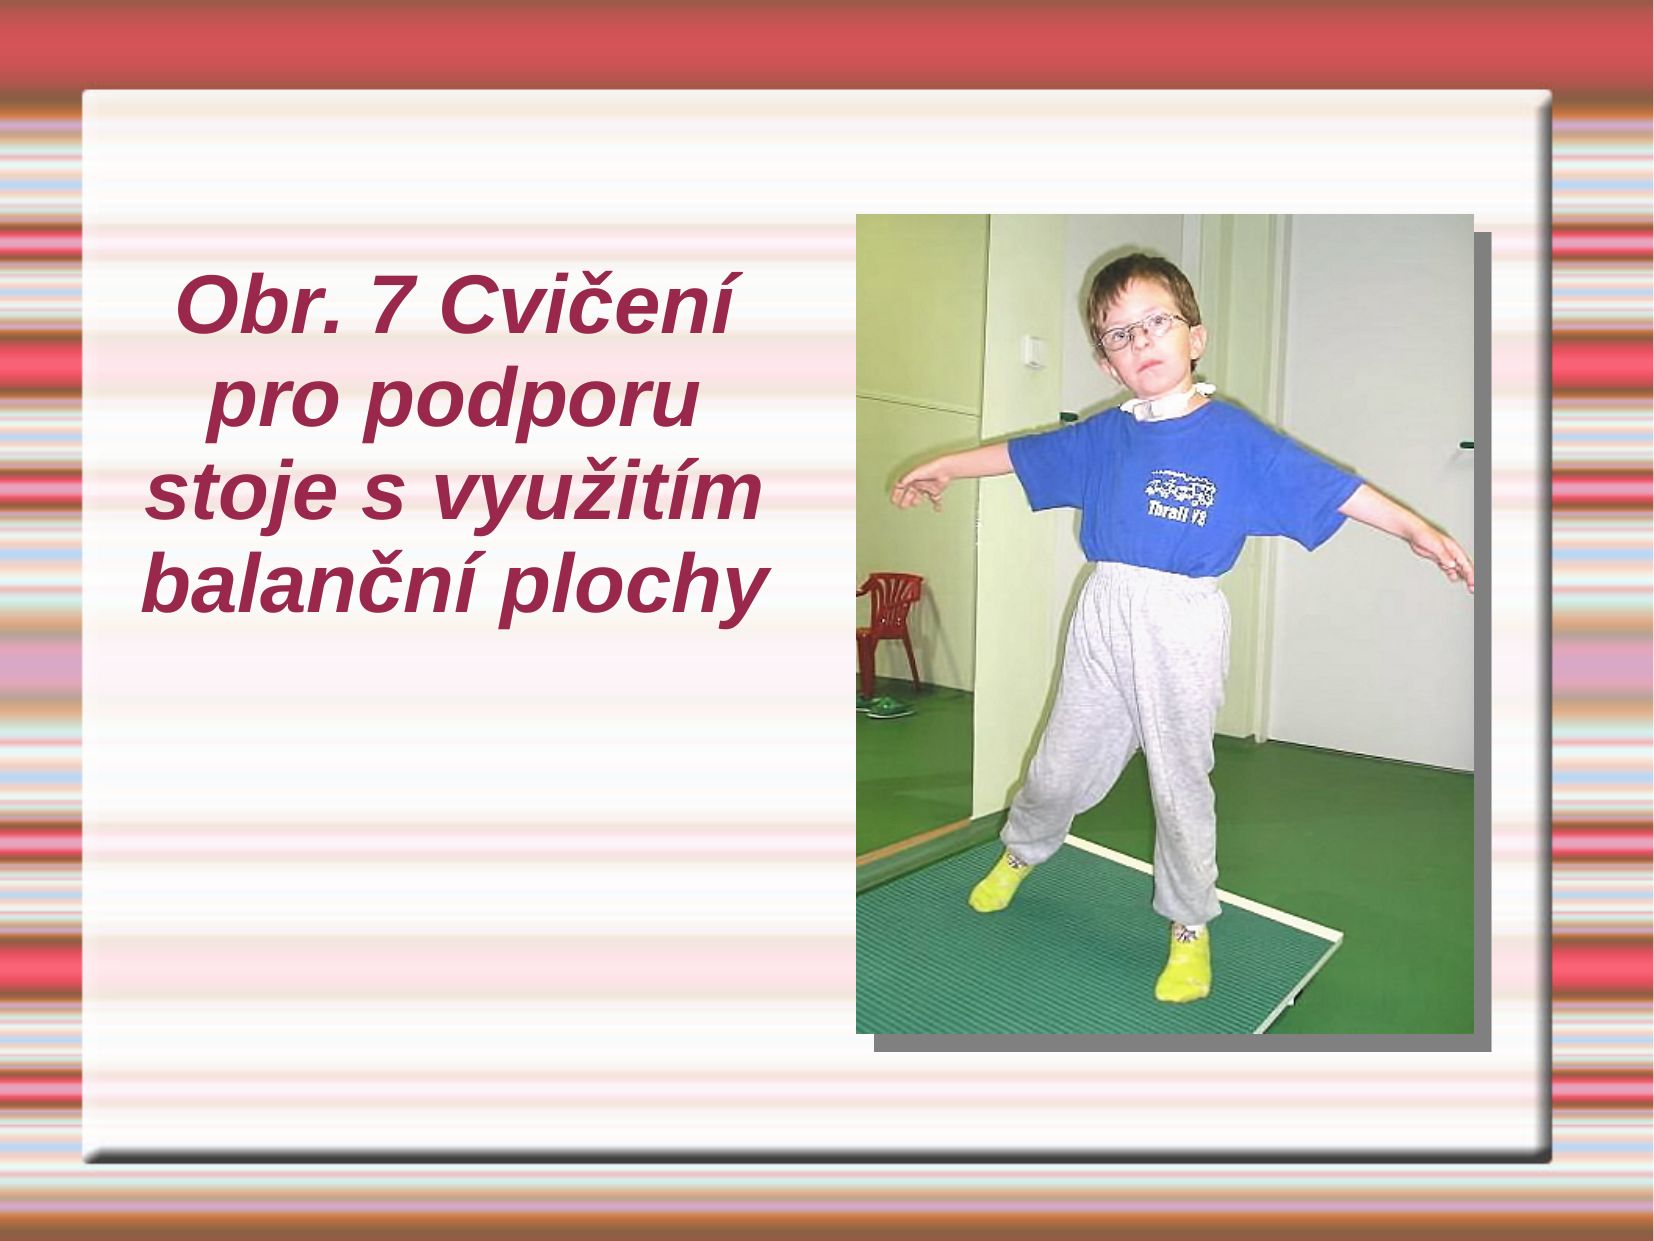

# Obr. 7 Cvičení pro podporu stoje s využitím balanční plochy